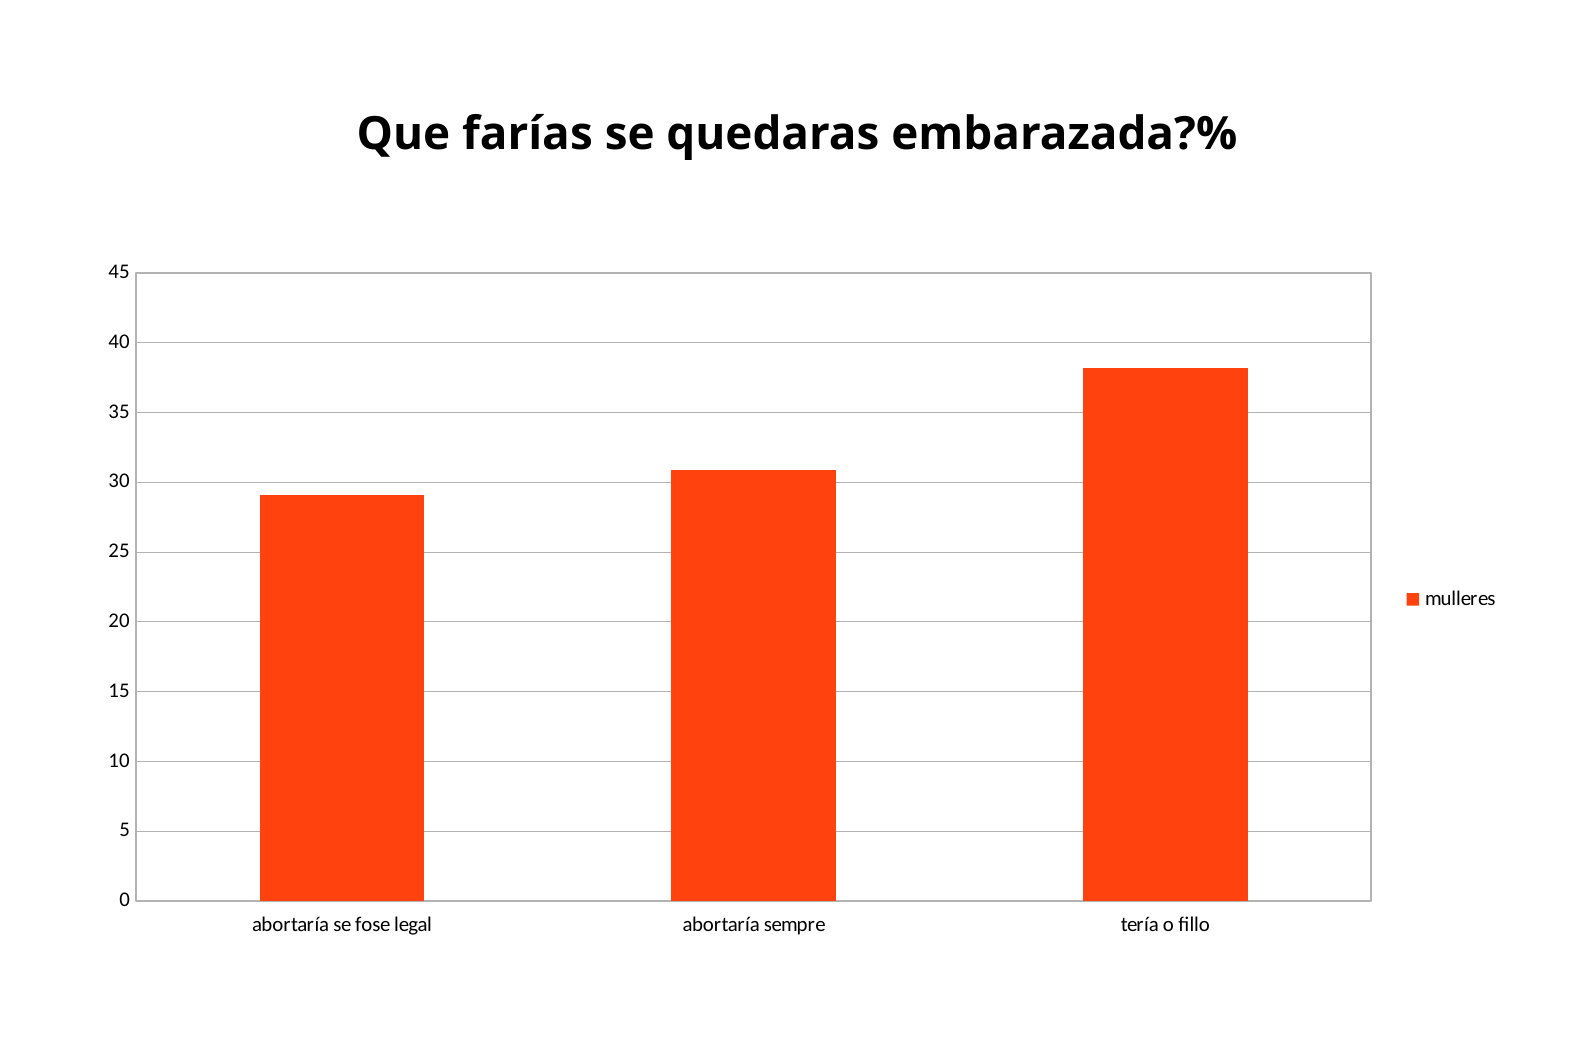

# Que farías se quedaras embarazada?%
### Chart
| Category | mulleres |
|---|---|
| abortaría se fose legal | 29.1 |
| abortaría sempre | 30.9 |
| tería o fillo | 38.2 |